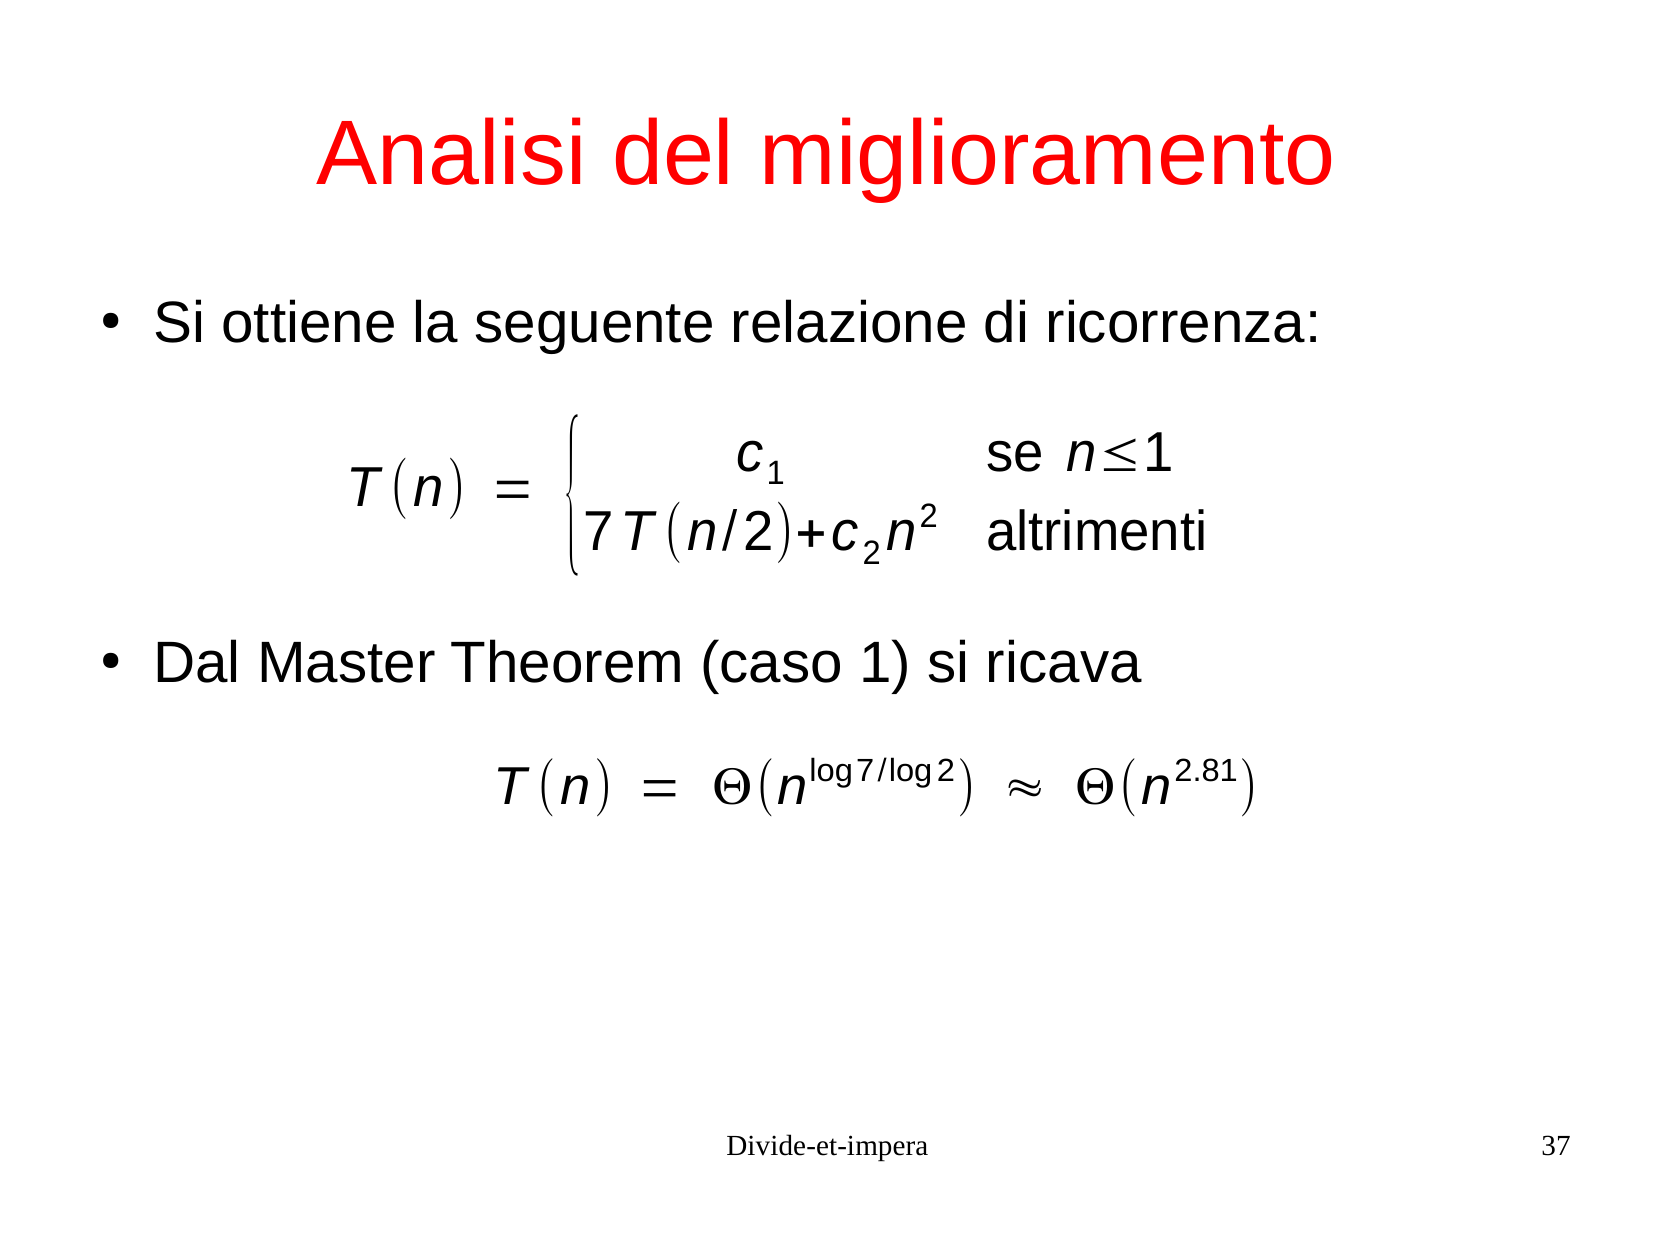

# Analisi del miglioramento
Si ottiene la seguente relazione di ricorrenza:
Dal Master Theorem (caso 1) si ricava
Divide-et-impera
37